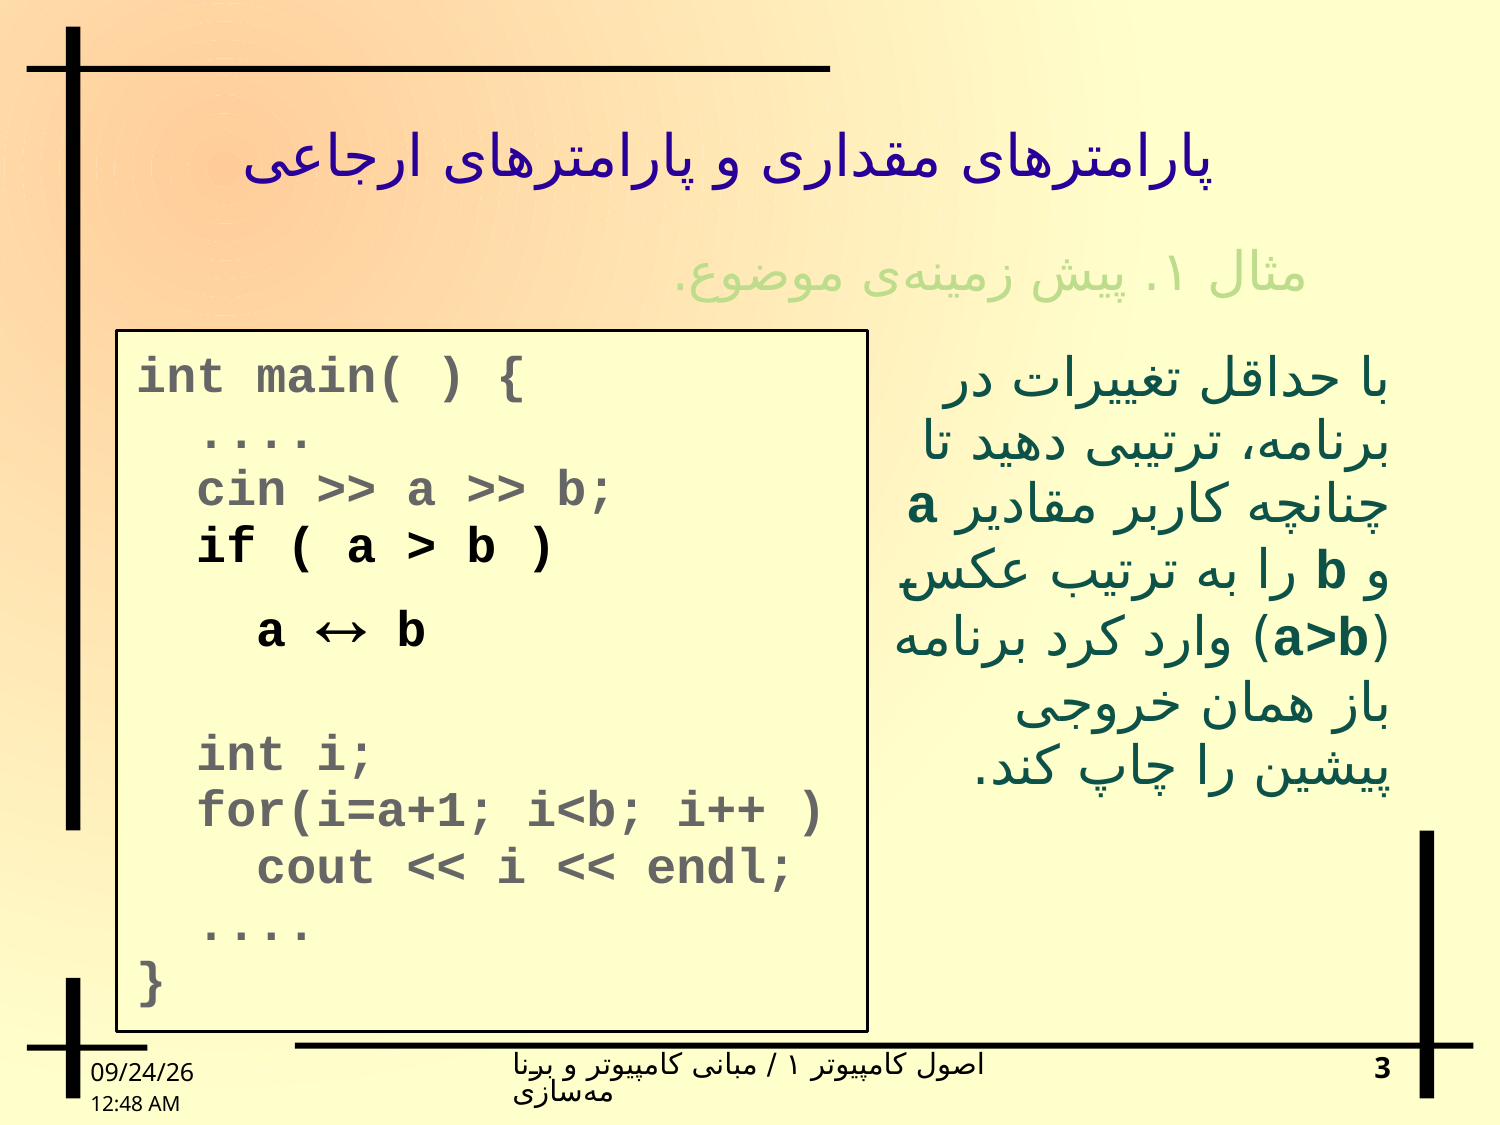

پارامترهای مقداری و پارامترهای ارجاعی
مثال ۱. پیش زمینه‌ی موضوع.
# int main( ) {
 ....
 cin >> a >> b;
 if ( a > b )
 a ↔ b
 int i;
 for(i=a+1; i<b; i++ )
 cout << i << endl;
 ....
}
با حداقل تغییرات در برنامه، ترتیبی دهید تا چنانچه کاربر مقادیر a و b را به ترتیب عکس (a>b) وارد کرد برنامه باز همان خروجی پیشین را چاپ کند.
اصول کامپیوتر ۱ / مبانی کامپیوتر و برنامه‌سازی
3